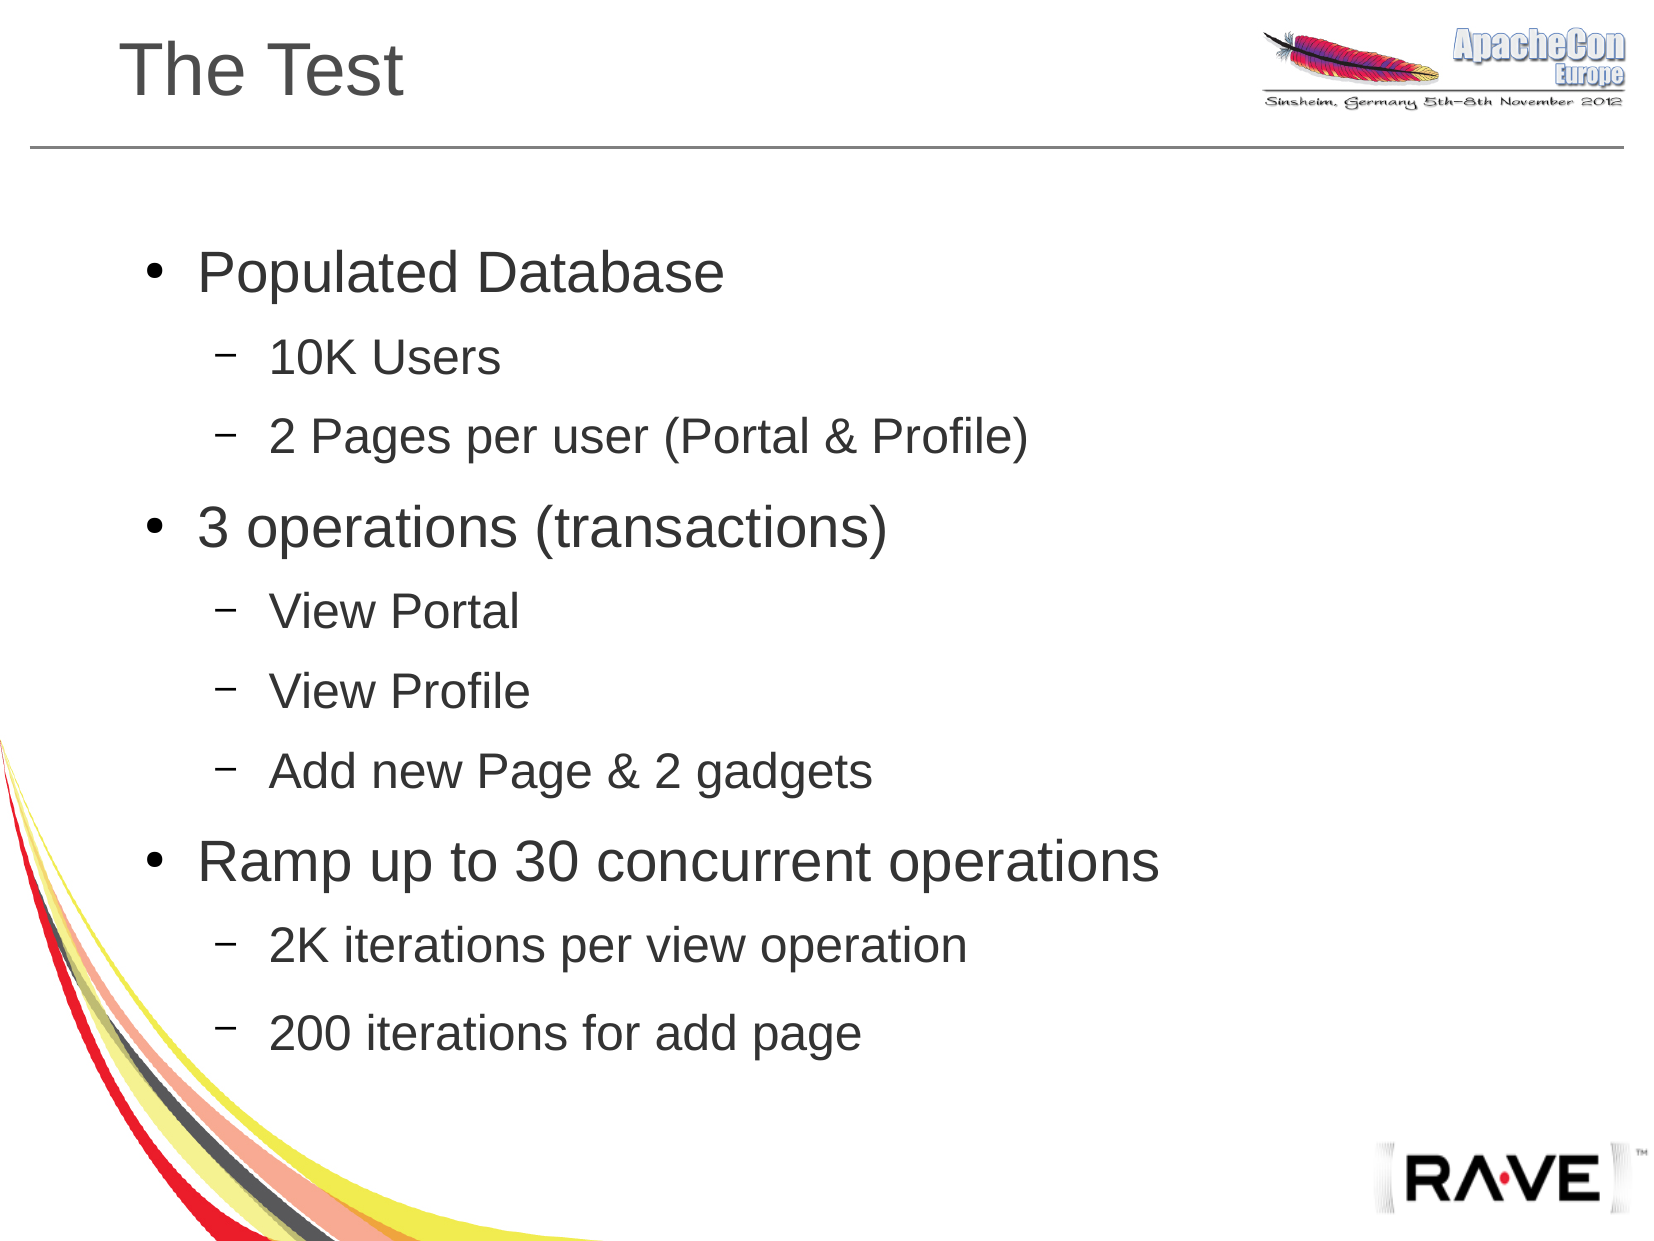

# The Test
Populated Database
10K Users
2 Pages per user (Portal & Profile)
3 operations (transactions)
View Portal
View Profile
Add new Page & 2 gadgets
Ramp up to 30 concurrent operations
2K iterations per view operation
200 iterations for add page